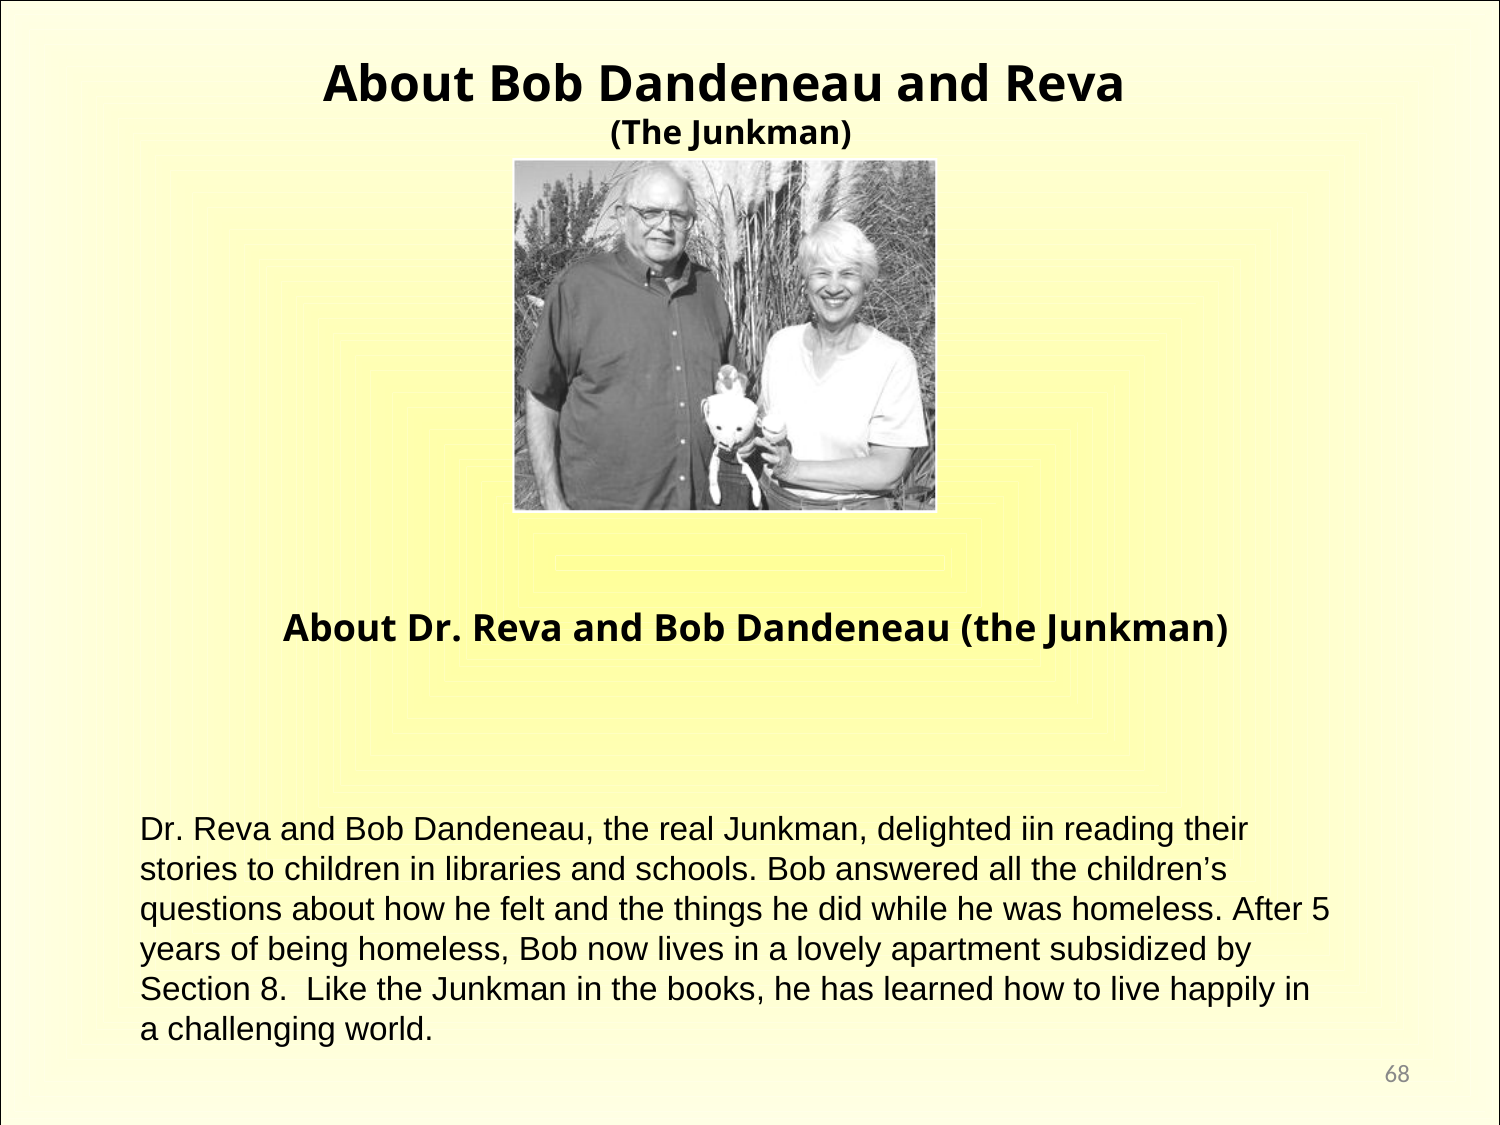

About Bob Dandeneau and Reva
(The Junkman)
About Dr. Reva and Bob Dandeneau (the Junkman)
Dr. Reva and Bob Dandeneau, the real Junkman, delighted iin reading their stories to children in libraries and schools. Bob answered all the children’s questions about how he felt and the things he did while he was homeless. After 5 years of being homeless, Bob now lives in a lovely apartment subsidized by Section 8. Like the Junkman in the books, he has learned how to live happily in a challenging world.